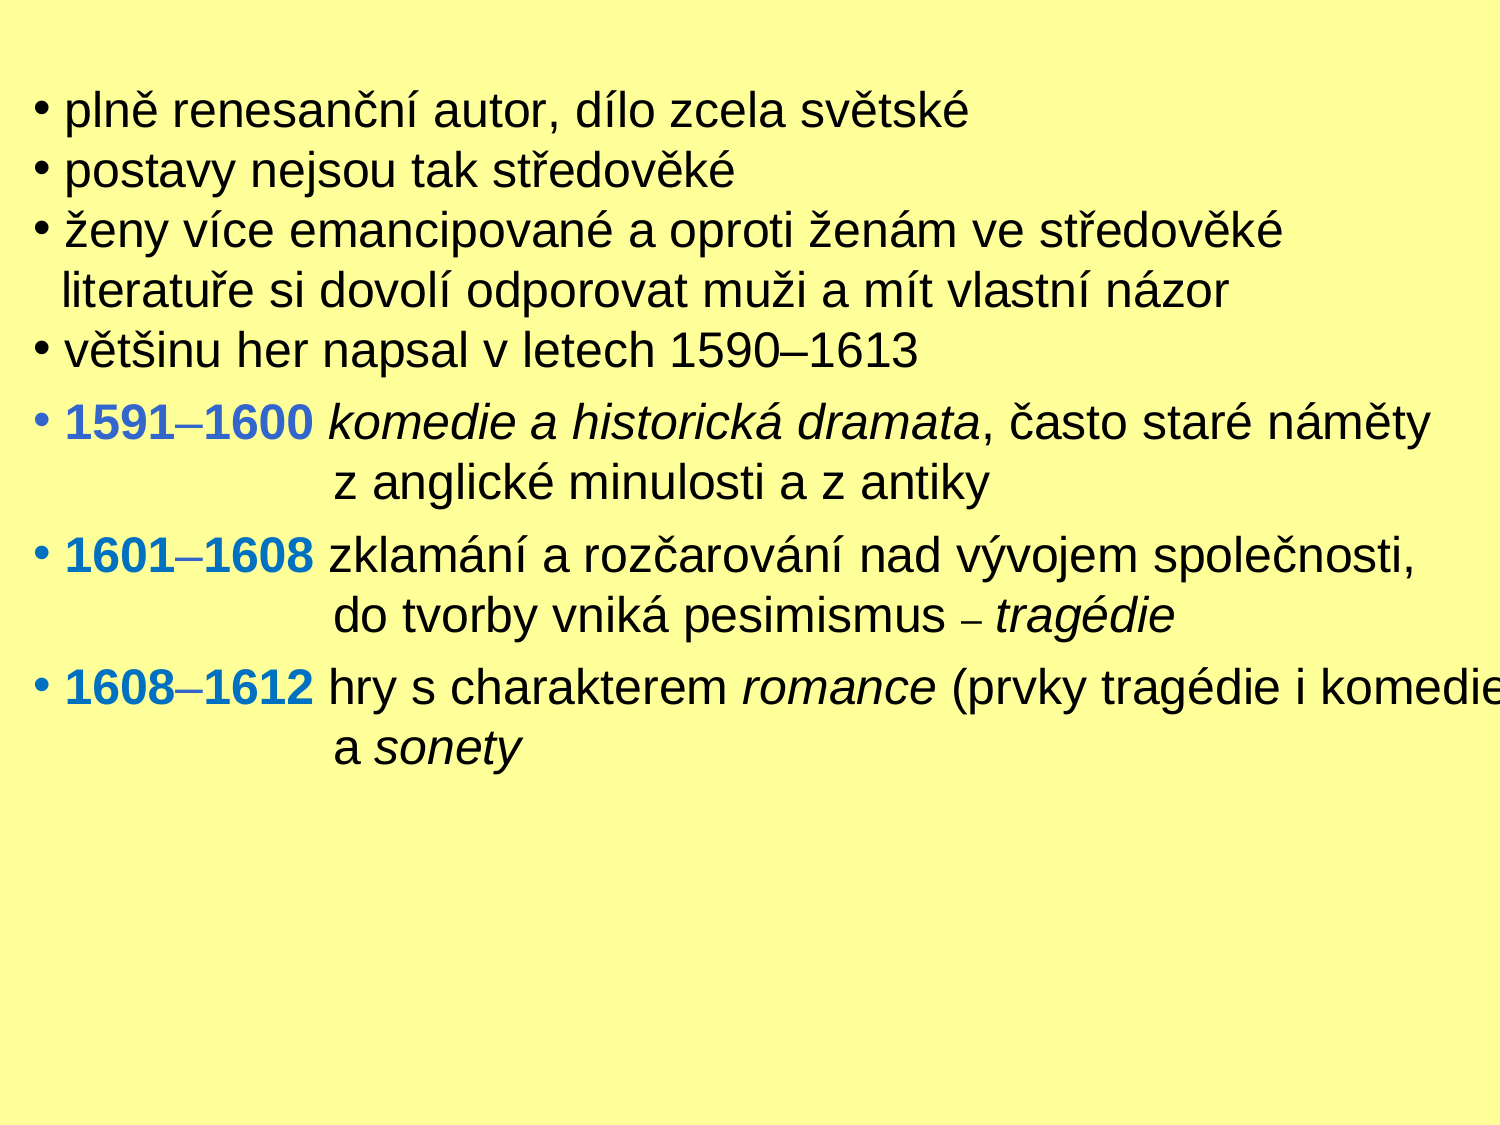

plně renesanční autor, dílo zcela světské
 postavy nejsou tak středověké
 ženy více emancipované a oproti ženám ve středověké
 literatuře si dovolí odporovat muži a mít vlastní názor
 většinu her napsal v letech 1590–1613
 1591–1600 komedie a historická dramata, často staré náměty
		z anglické minulosti a z antiky
 1601–1608 zklamání a rozčarování nad vývojem společnosti,
		do tvorby vniká pesimismus – tragédie
 1608–1612 hry s charakterem romance (prvky tragédie i komedie)
		a sonety